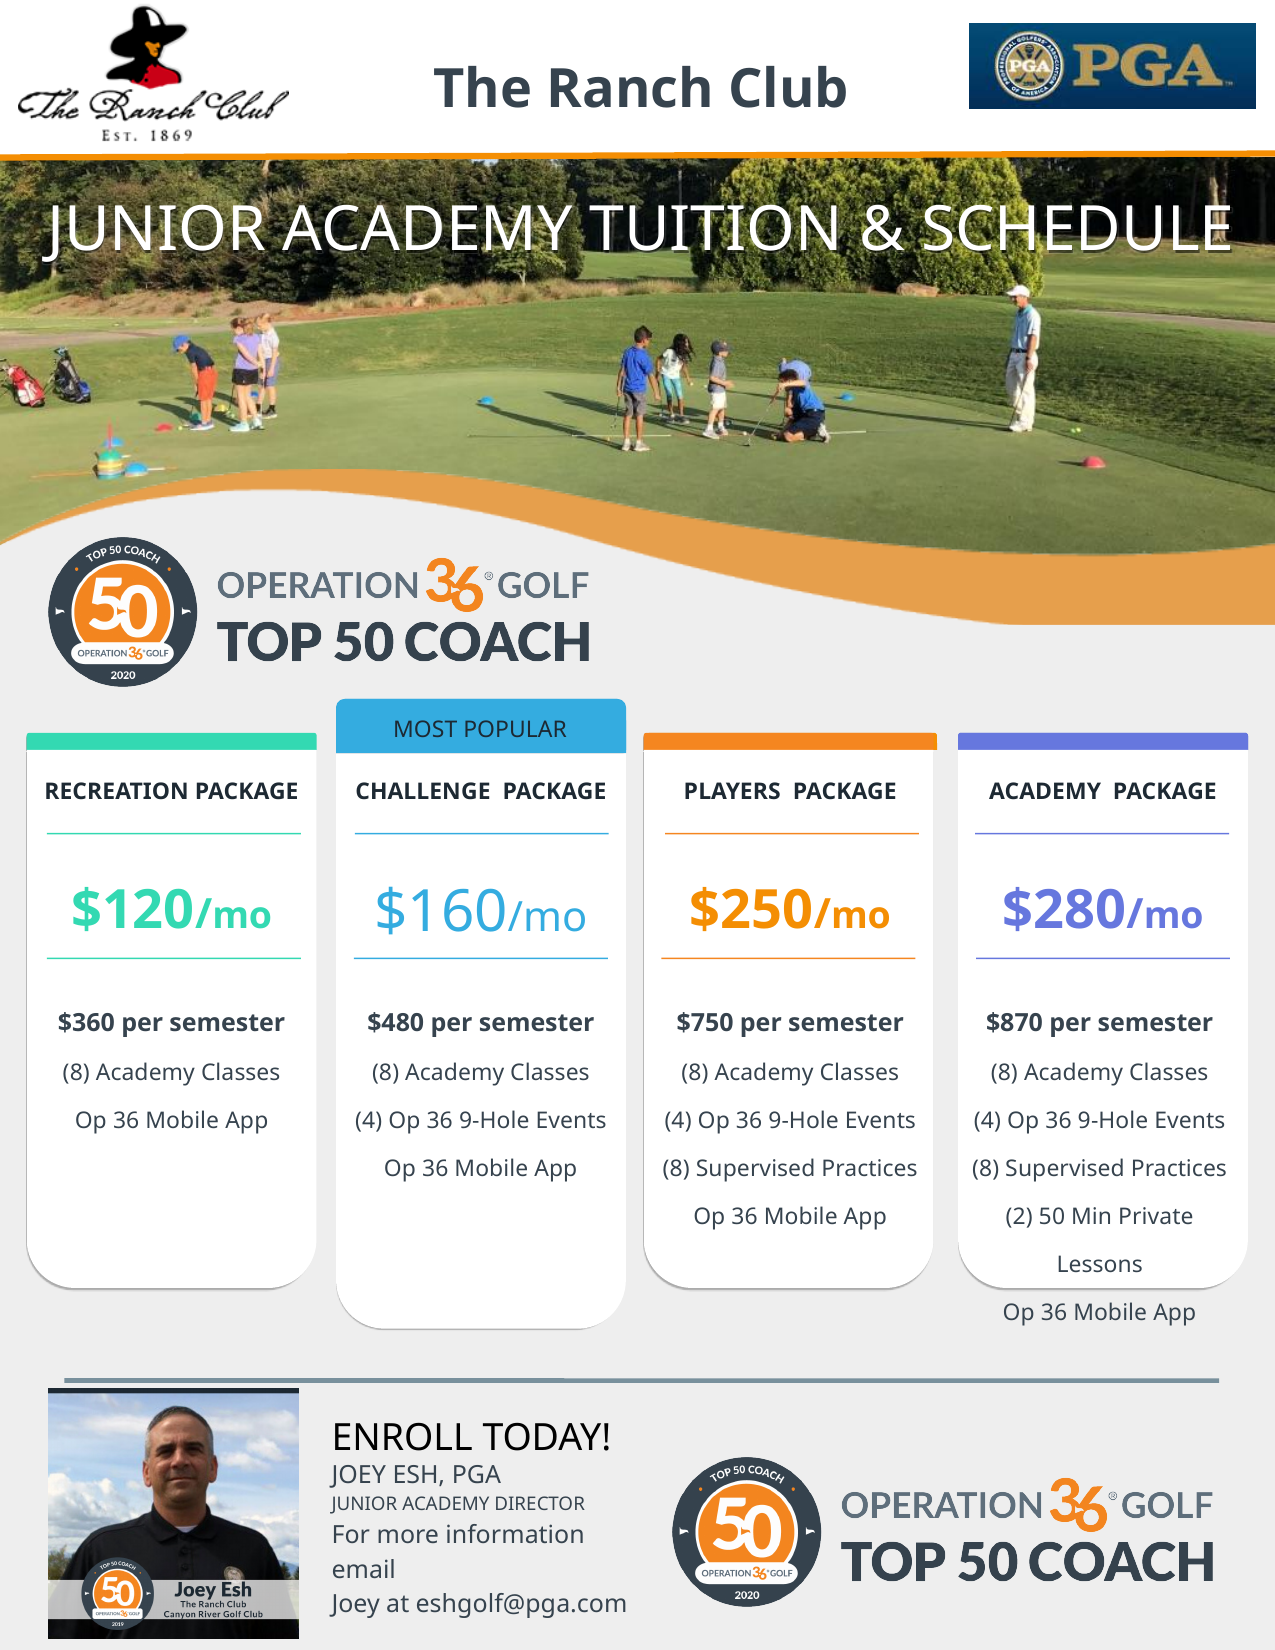

| | | | | | | |
| --- | --- | --- | --- | --- | --- | --- |
| | | | | | | |
| | | | | | | |
| | | | | | | |
| | | | | | | |
The Ranch Club
JUNIOR ACADEMY TUITION & SCHEDULE
MOST POPULAR
RECREATION PACKAGE
CHALLENGE PACKAGE
PLAYERS PACKAGE
ACADEMY PACKAGE
$120/mo
$160/mo
$250/mo
$280/mo
$360 per semester
(8) Academy Classes
Op 36 Mobile App
$480 per semester
(8) Academy Classes
(4) Op 36 9-Hole Events
Op 36 Mobile App
$750 per semester
(8) Academy Classes
(4) Op 36 9-Hole Events
(8) Supervised Practices
Op 36 Mobile App
$870 per semester
(8) Academy Classes
(4) Op 36 9-Hole Events
(8) Supervised Practices
(2) 50 Min Private Lessons
Op 36 Mobile App
ENROLL TODAY!
JOEY ESH, PGA
JUNIOR ACADEMY DIRECTOR
For more information email
Joey at eshgolf@pga.com